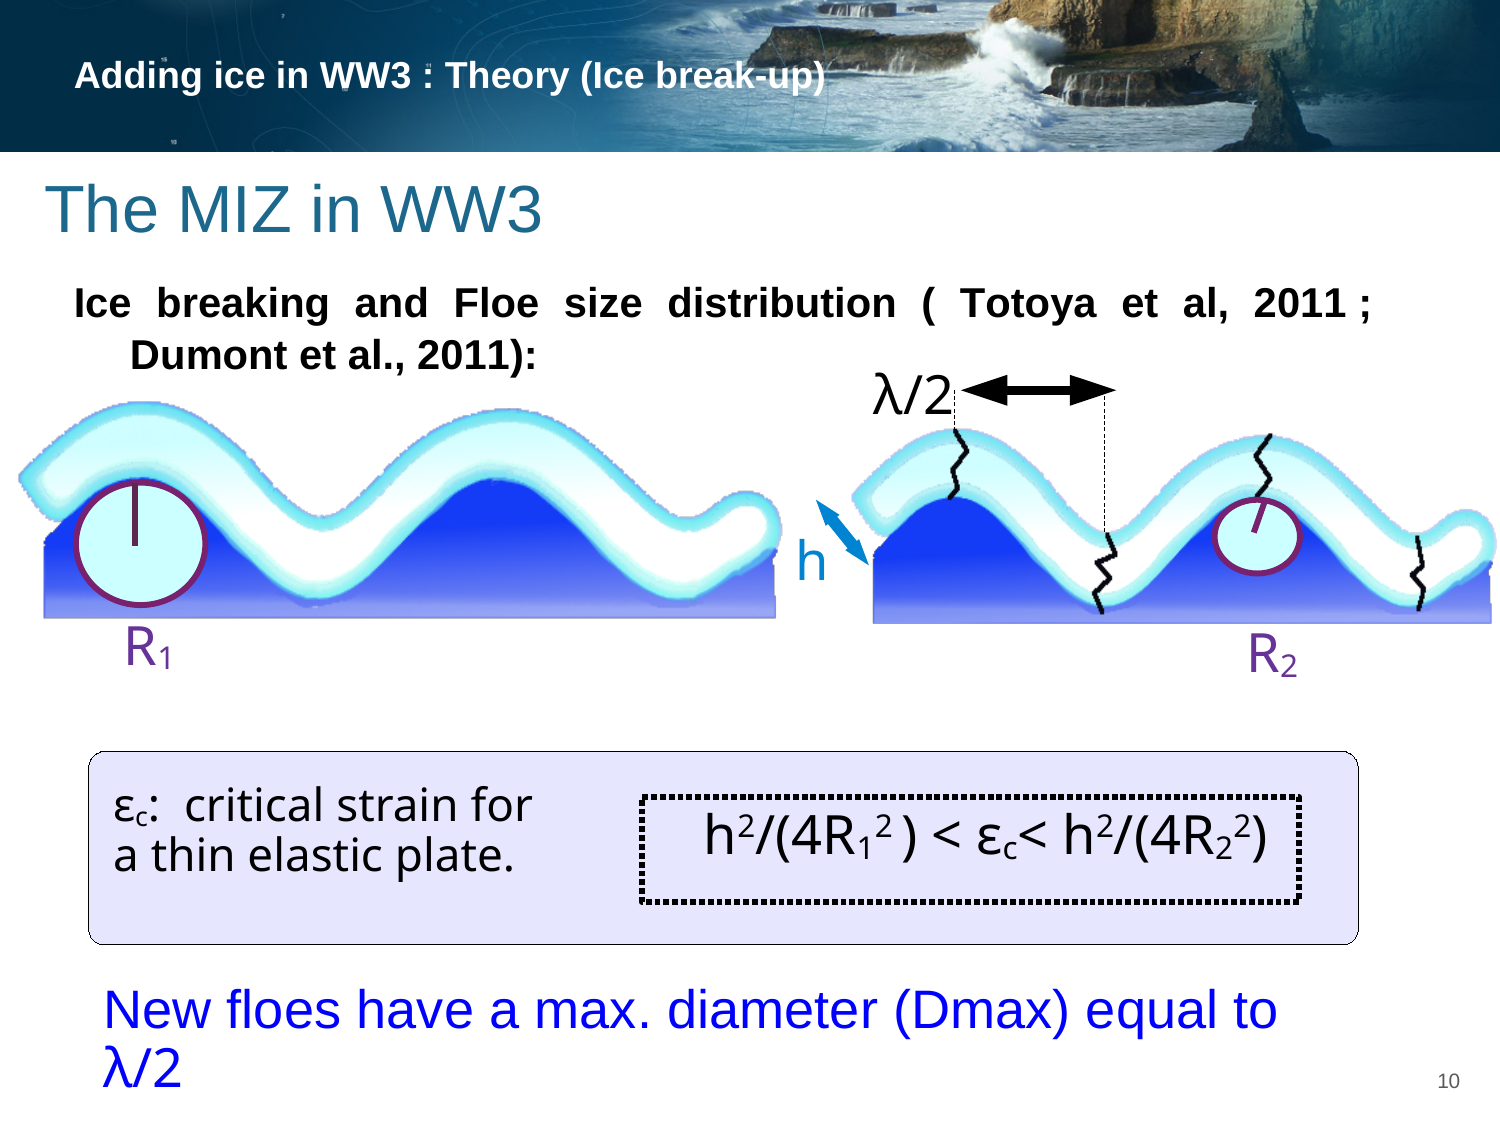

Adding ice in WW3 : Theory (Ice break-up)
# The MIZ in WW3
Ice breaking and Floe size distribution ( Totoya et al, 2011 ; Dumont et al., 2011):
λ/2
h
R1
R2
εc: critical strain for
a thin elastic plate.
h2/(4R12 ) < εc< h2/(4R22)
New floes have a max. diameter (Dmax) equal to λ/2